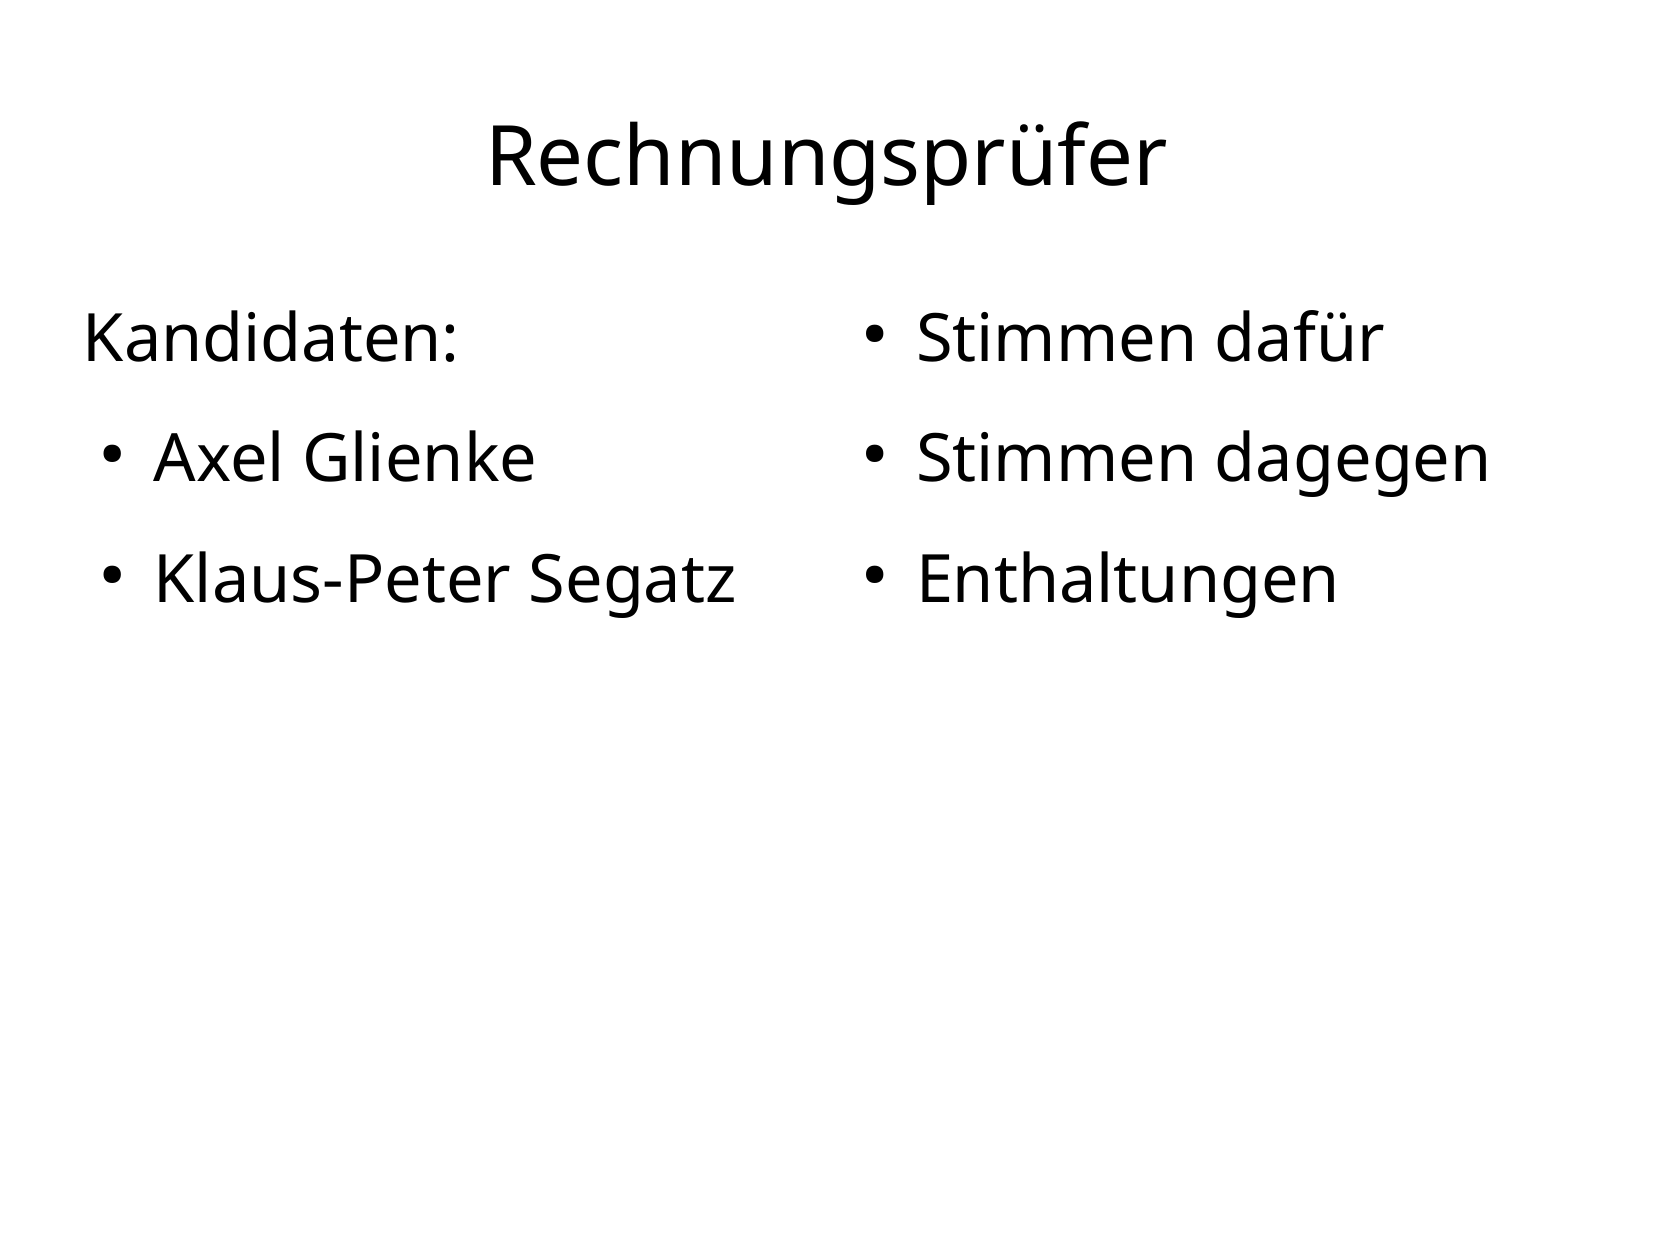

# Rechnungsprüfer
Kandidaten:
Axel Glienke
Klaus-Peter Segatz
Stimmen dafür
Stimmen dagegen
Enthaltungen